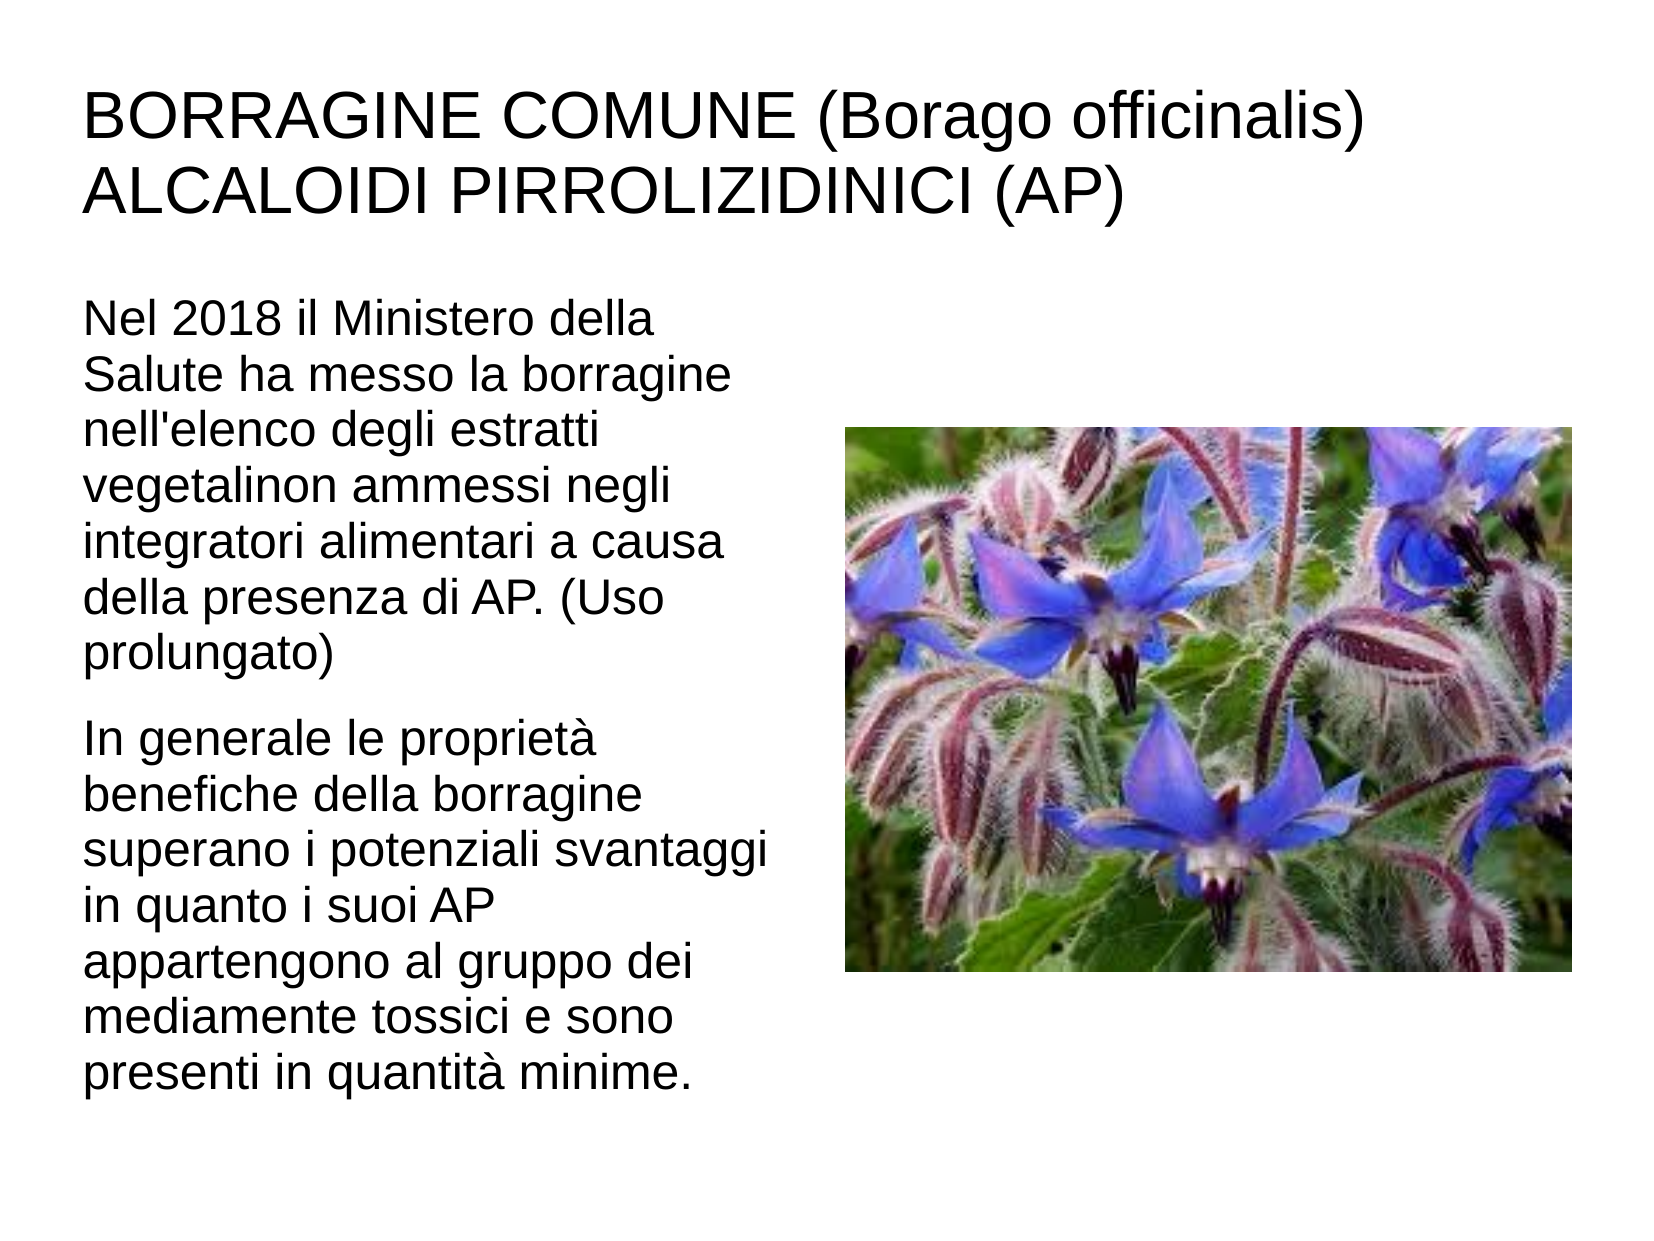

# BORRAGINE COMUNE (Borago officinalis) ALCALOIDI PIRROLIZIDINICI (AP)
Nel 2018 il Ministero della Salute ha messo la borragine nell'elenco degli estratti vegetalinon ammessi negli integratori alimentari a causa della presenza di AP. (Uso prolungato)
In generale le proprietà benefiche della borragine superano i potenziali svantaggi in quanto i suoi AP appartengono al gruppo dei mediamente tossici e sono presenti in quantità minime.